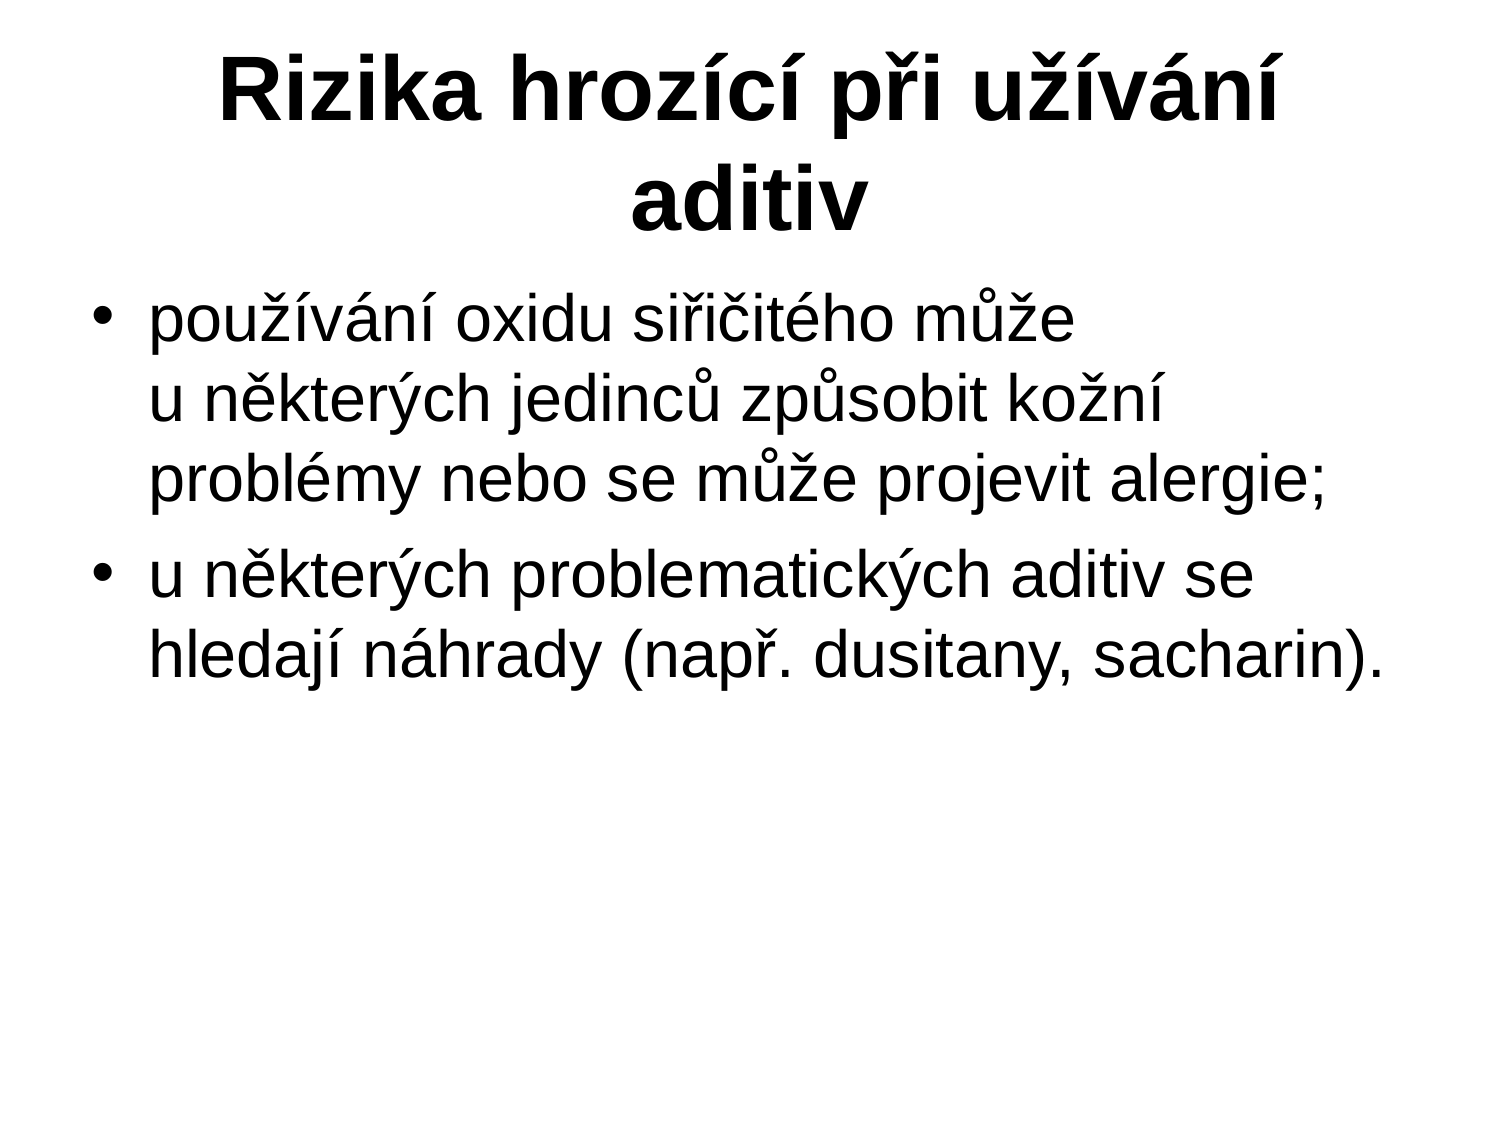

Rizika hrozící při užívání aditiv
# používání oxidu siřičitého může u některých jedinců způsobit kožní problémy nebo se může projevit alergie;
u některých problematických aditiv se hledají náhrady (např. dusitany, sacharin).